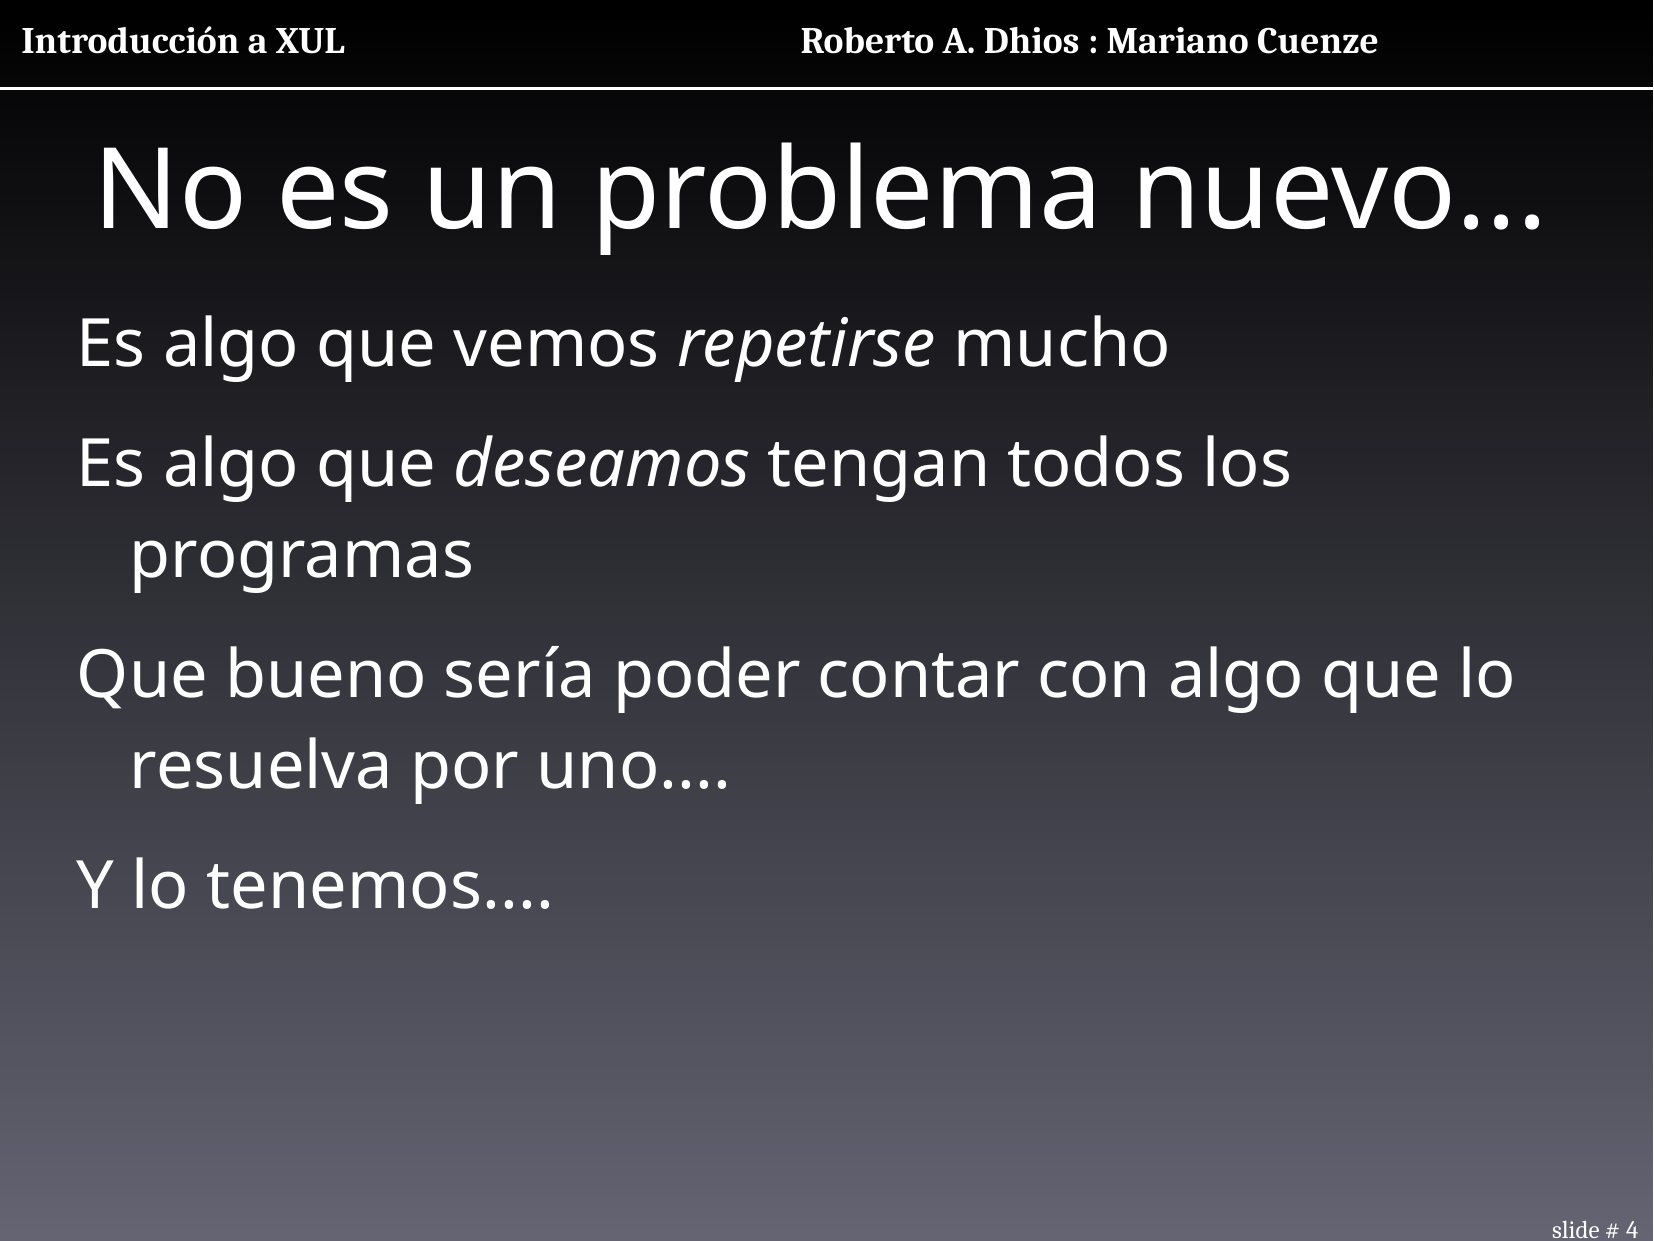

Introducción a XUL						 Roberto A. Dhios : Mariano Cuenze
# No es un problema nuevo...
Es algo que vemos repetirse mucho
Es algo que deseamos tengan todos los programas
Que bueno sería poder contar con algo que lo resuelva por uno....
Y lo tenemos....